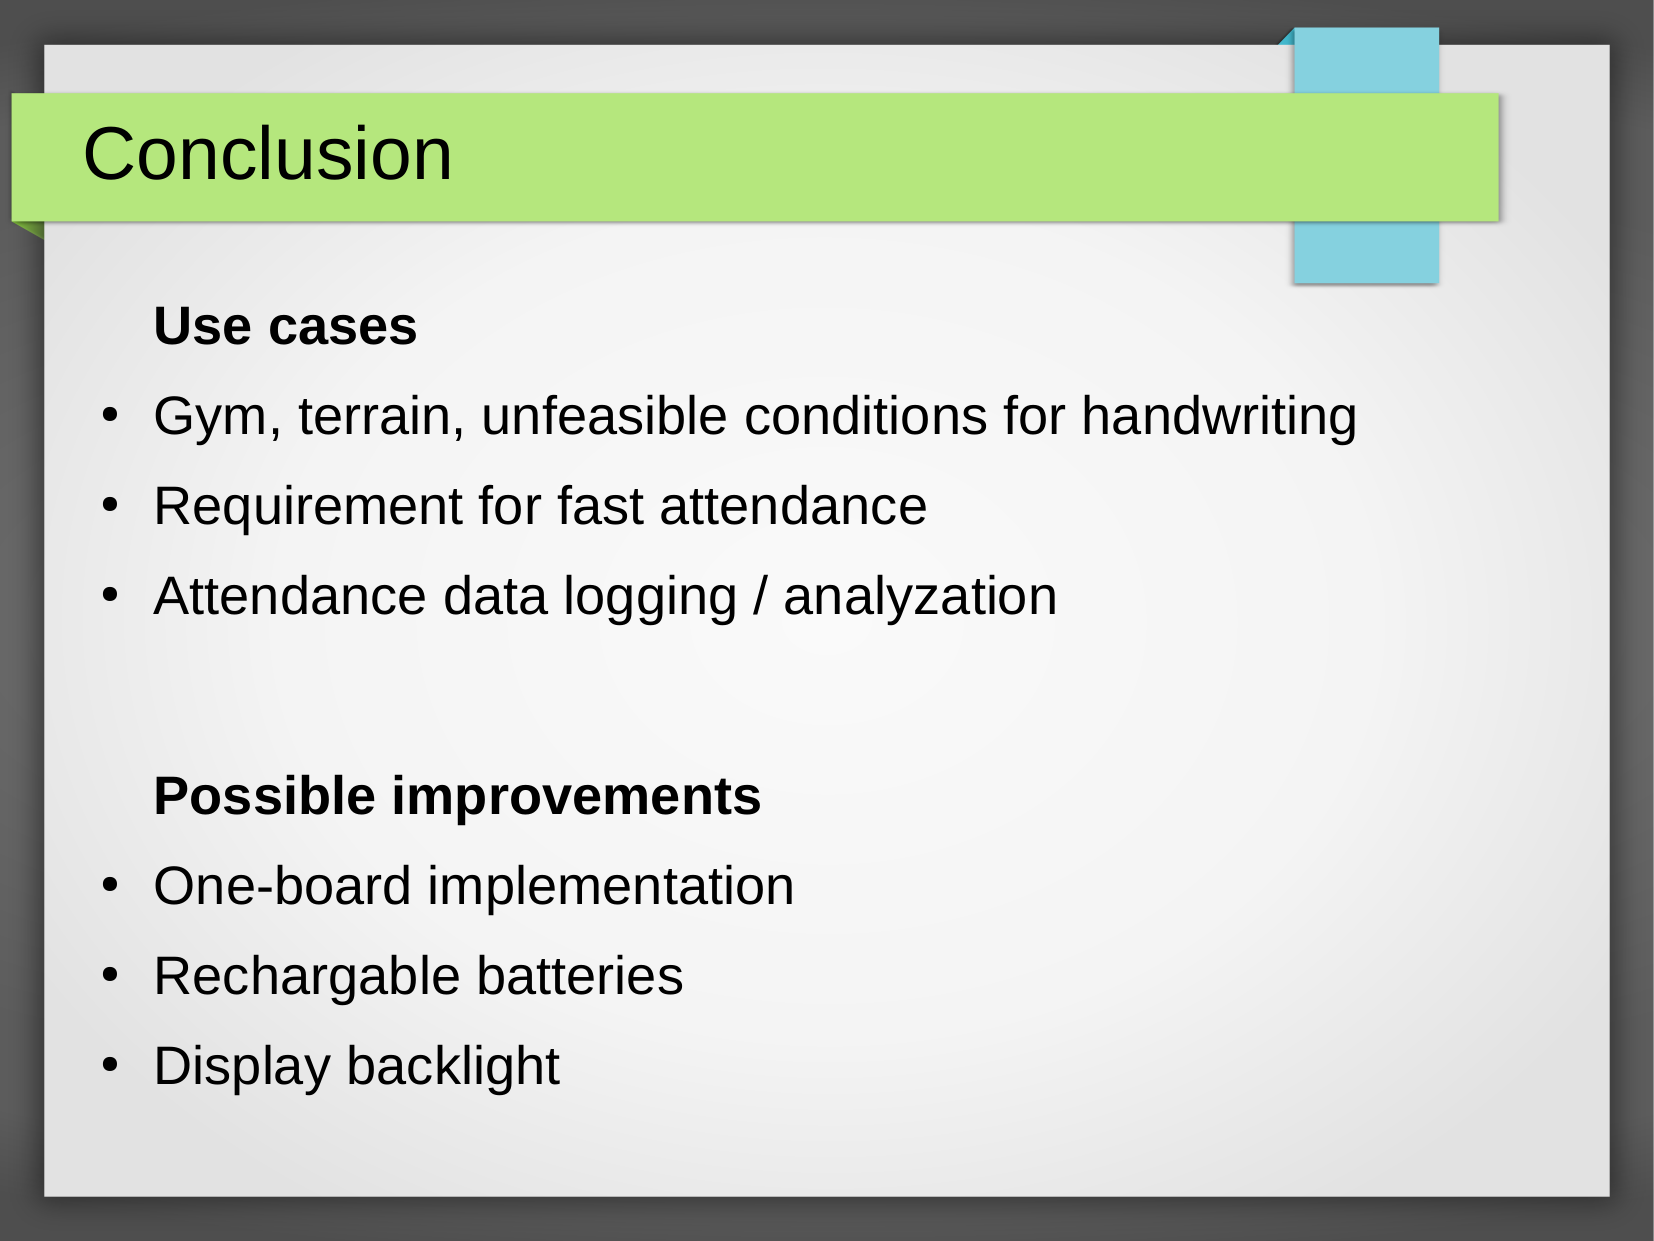

# Conclusion
Use cases
Gym, terrain, unfeasible conditions for handwriting
Requirement for fast attendance
Attendance data logging / analyzation
Possible improvements
One-board implementation
Rechargable batteries
Display backlight